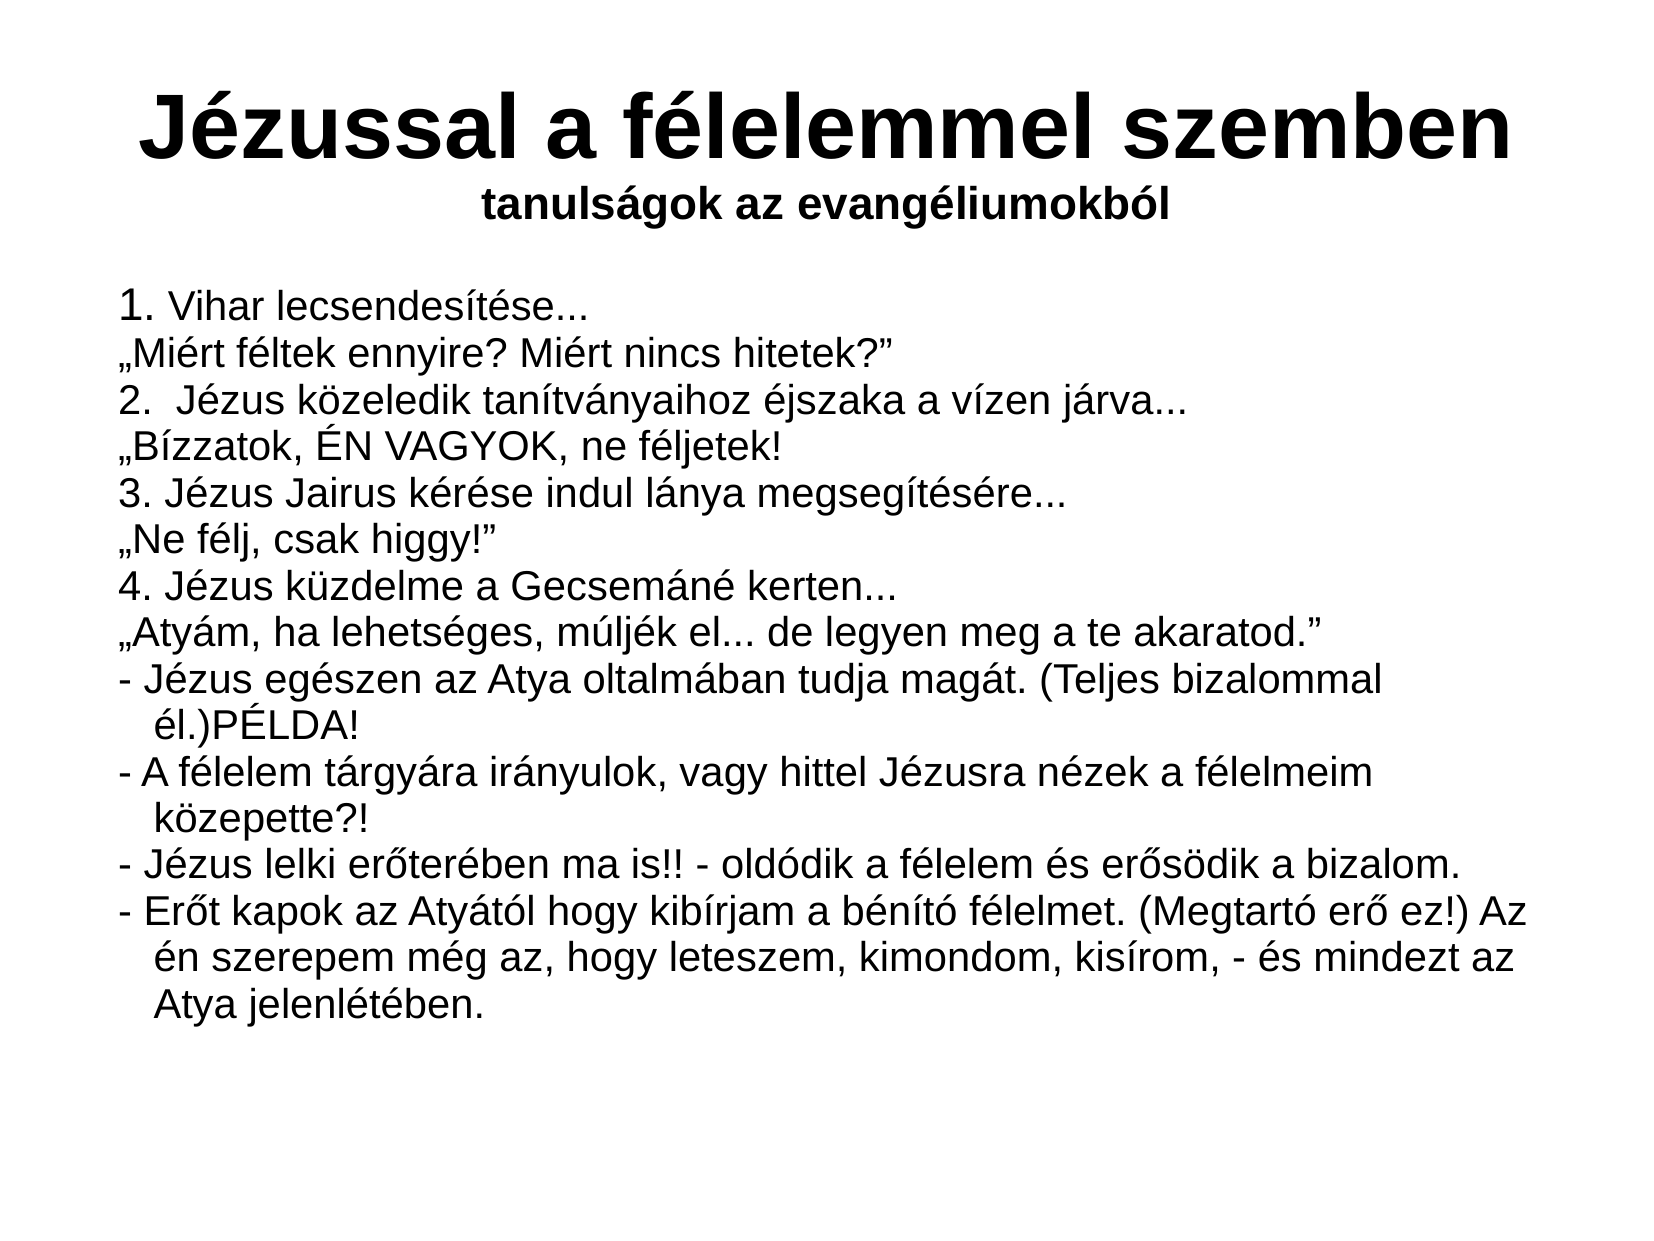

# Jézussal a félelemmel szemben tanulságok az evangéliumokból
1. Vihar lecsendesítése...
„Miért féltek ennyire? Miért nincs hitetek?”
2. Jézus közeledik tanítványaihoz éjszaka a vízen járva...
„Bízzatok, ÉN VAGYOK, ne féljetek!
3. Jézus Jairus kérése indul lánya megsegítésére...
„Ne félj, csak higgy!”
4. Jézus küzdelme a Gecsemáné kerten...
„Atyám, ha lehetséges, múljék el... de legyen meg a te akaratod.”
- Jézus egészen az Atya oltalmában tudja magát. (Teljes bizalommal él.)PÉLDA!
- A félelem tárgyára irányulok, vagy hittel Jézusra nézek a félelmeim közepette?!
- Jézus lelki erőterében ma is!! - oldódik a félelem és erősödik a bizalom.
- Erőt kapok az Atyától hogy kibírjam a bénító félelmet. (Megtartó erő ez!) Az én szerepem még az, hogy leteszem, kimondom, kisírom, - és mindezt az Atya jelenlétében.